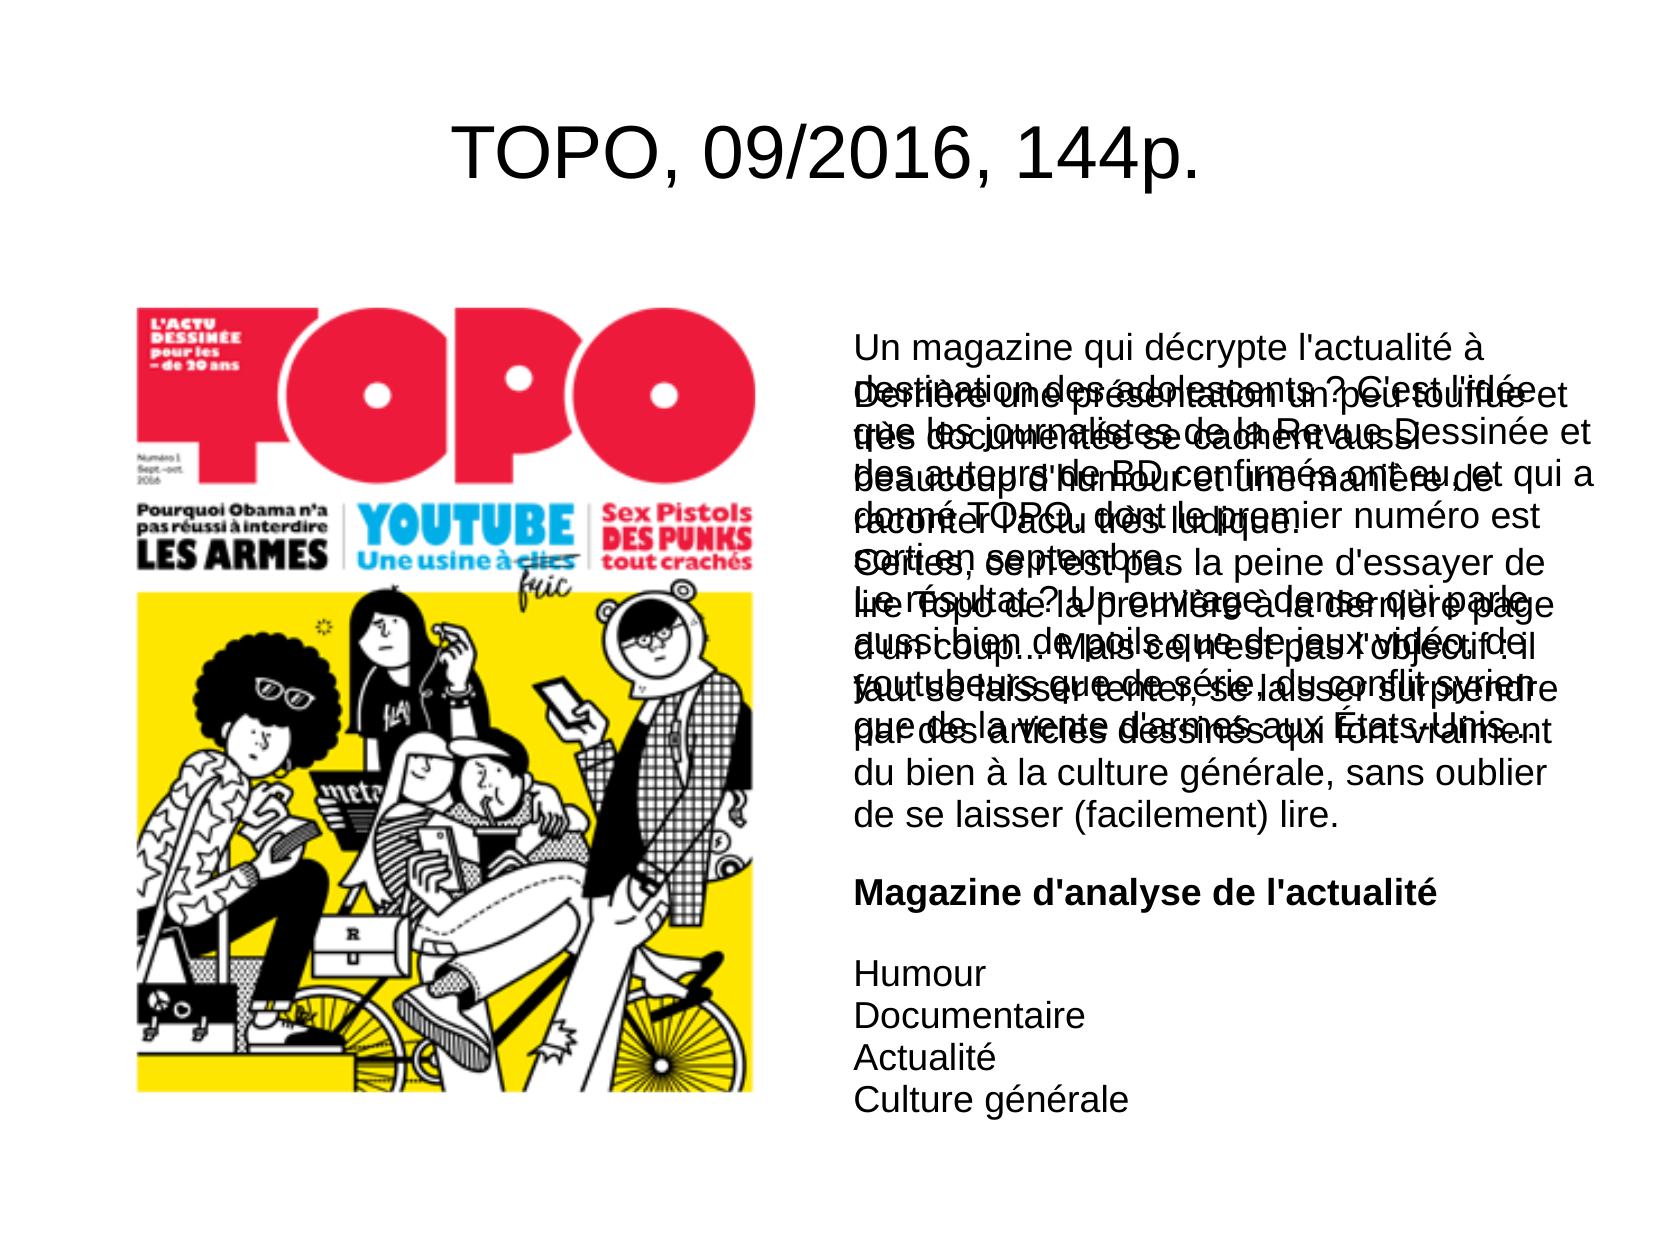

# TOPO, 09/2016, 144p.
Un magazine qui décrypte l'actualité à destination des adolescents ? C'est l'idée que les journalistes de la Revue Dessinée et des auteurs de BD confirmés ont eu, et qui a donné TOPO, dont le premier numéro est sorti en septembre.
Le résultat ? Un ouvrage dense qui parle aussi bien de poils que de jeux vidéo, de youtubeurs que de série, du conflit syrien que de la vente d'armes aux États-Unis...
Derrière une présentation un peu touffue et très documentée se cachent aussi beaucoup d'humour et une manière de raconter l'actu très ludique.
Certes, ce n'est pas la peine d'essayer de lire Topo de la première à la dernière page d'un coup... Mais ce n'est pas l'objectif : il faut se laisser tenter, se laisser surprendre par des articles dessinés qui font vraiment du bien à la culture générale, sans oublier de se laisser (facilement) lire.
Magazine d'analyse de l'actualité
Humour
Documentaire
Actualité
Culture générale